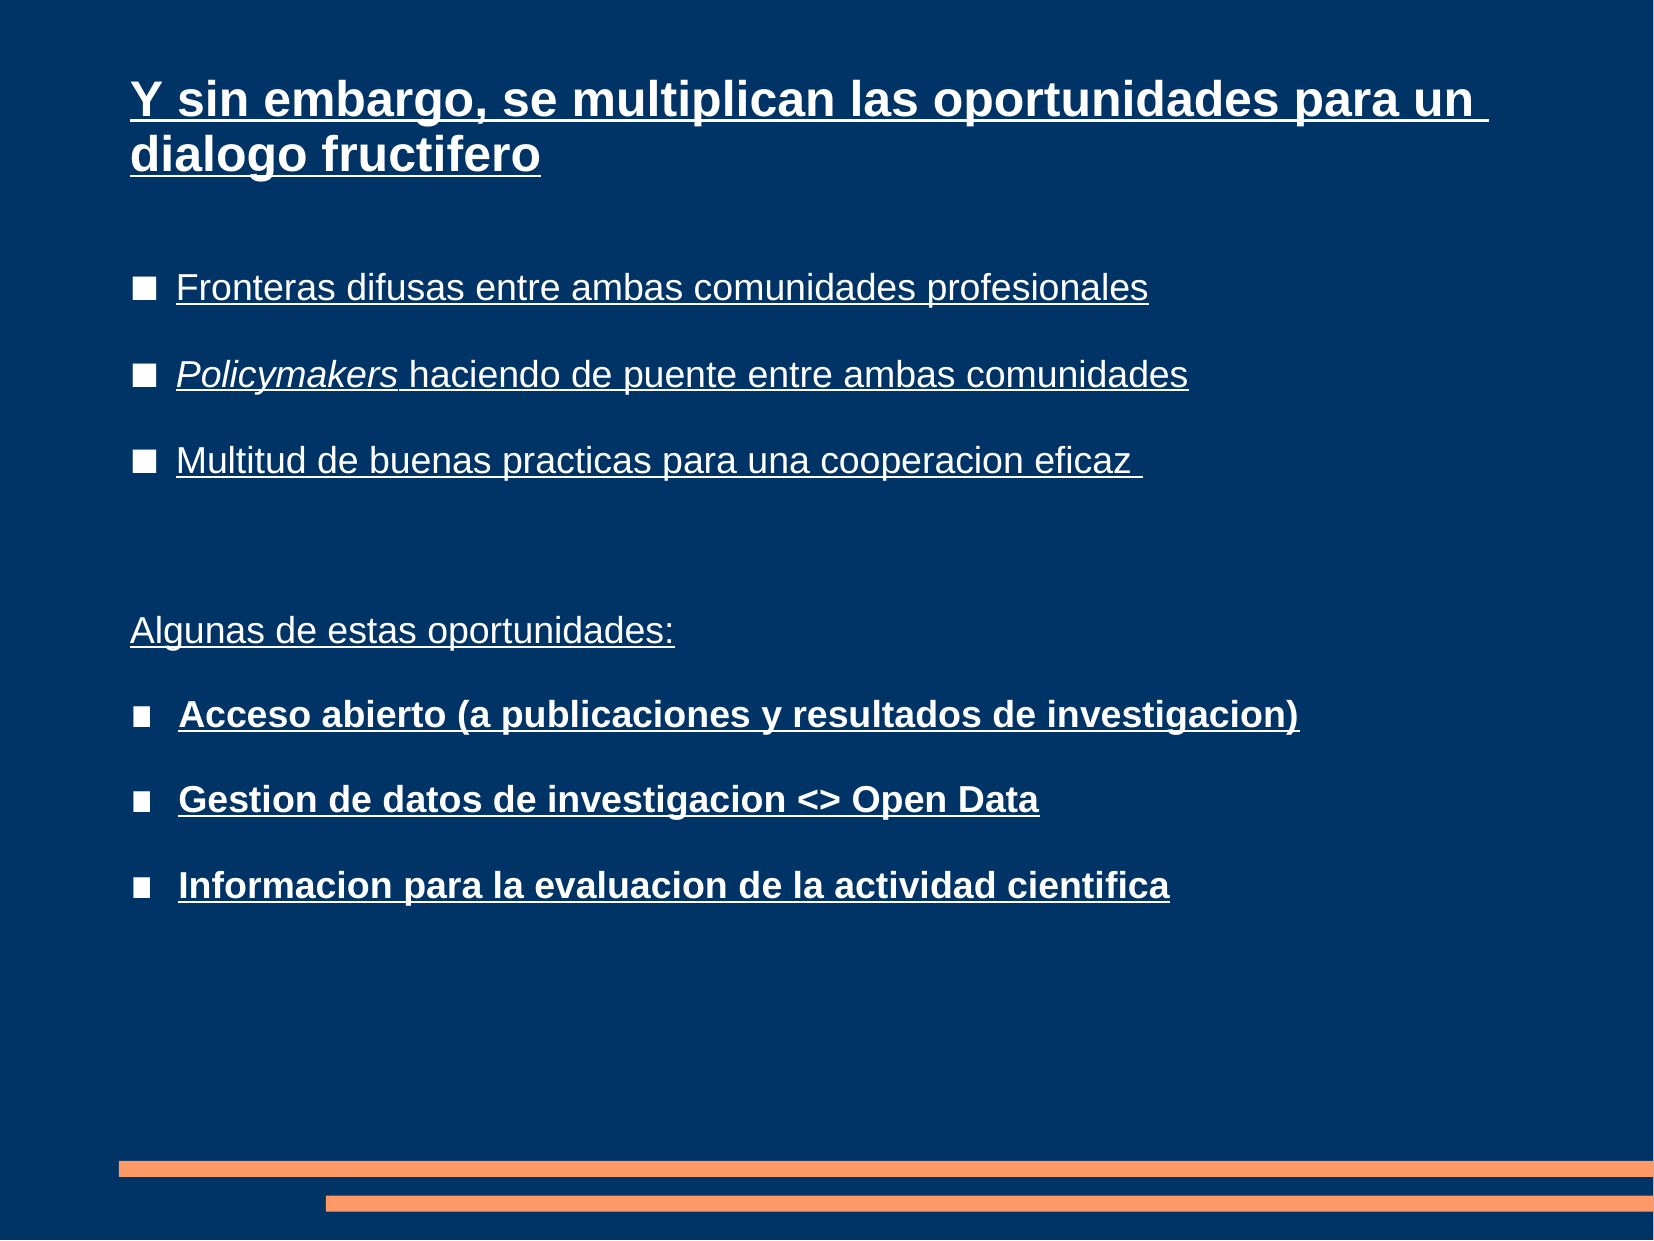

Y sin embargo, se multiplican las oportunidades para un
dialogo fructifero
∎ Fronteras difusas entre ambas comunidades profesionales
∎ Policymakers haciendo de puente entre ambas comunidades
∎ Multitud de buenas practicas para una cooperacion eficaz
Algunas de estas oportunidades:
∎ Acceso abierto (a publicaciones y resultados de investigacion)
∎ Gestion de datos de investigacion <> Open Data
∎ Informacion para la evaluacion de la actividad cientifica